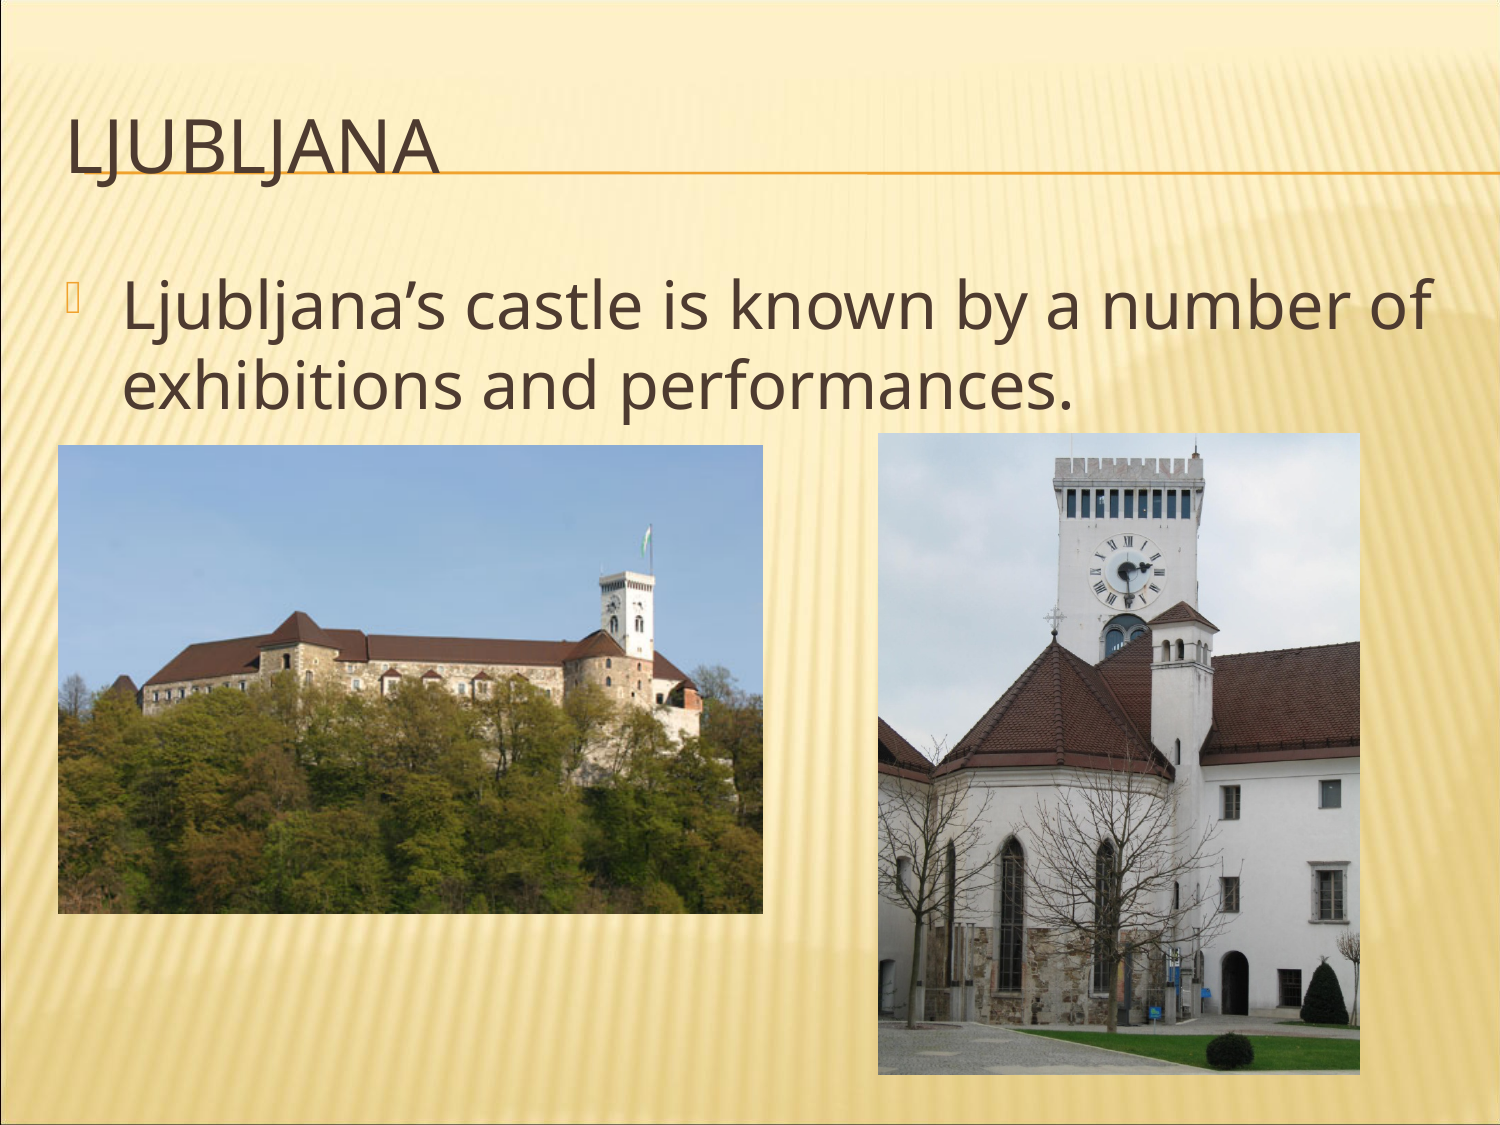

# Ljubljana
Ljubljana’s castle is known by a number of exhibitions and performances.